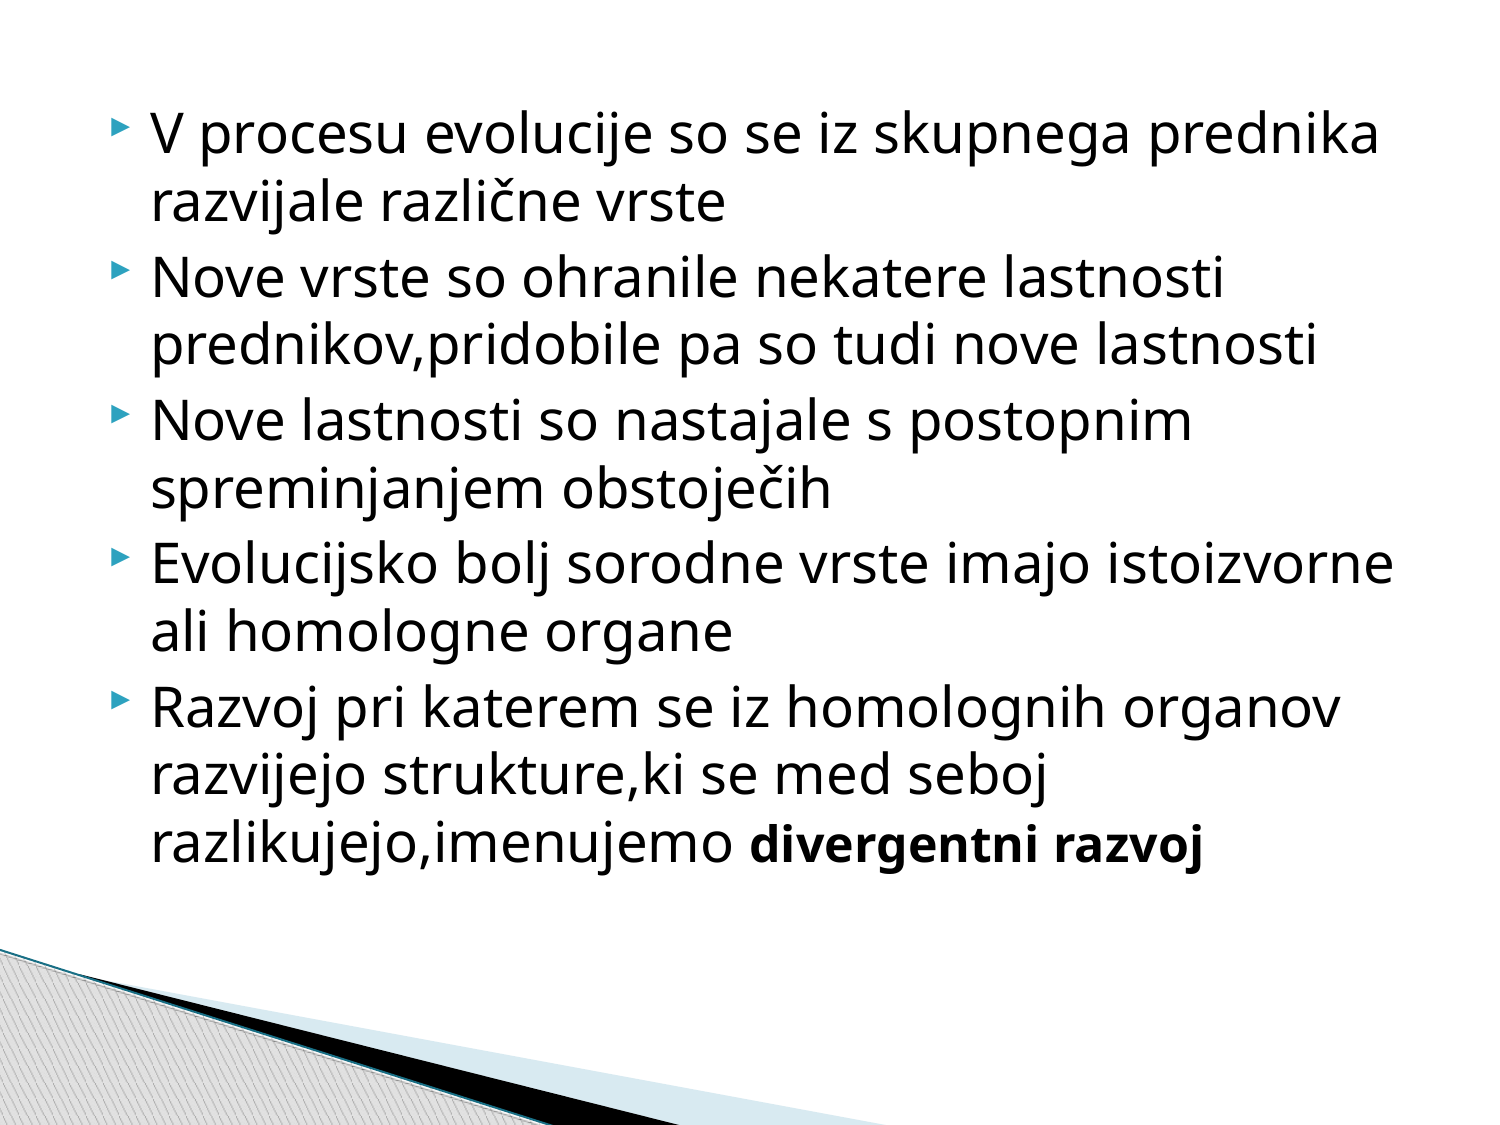

# V procesu evolucije so se iz skupnega prednika razvijale različne vrste
Nove vrste so ohranile nekatere lastnosti prednikov,pridobile pa so tudi nove lastnosti
Nove lastnosti so nastajale s postopnim spreminjanjem obstoječih
Evolucijsko bolj sorodne vrste imajo istoizvorne ali homologne organe
Razvoj pri katerem se iz homolognih organov razvijejo strukture,ki se med seboj razlikujejo,imenujemo divergentni razvoj